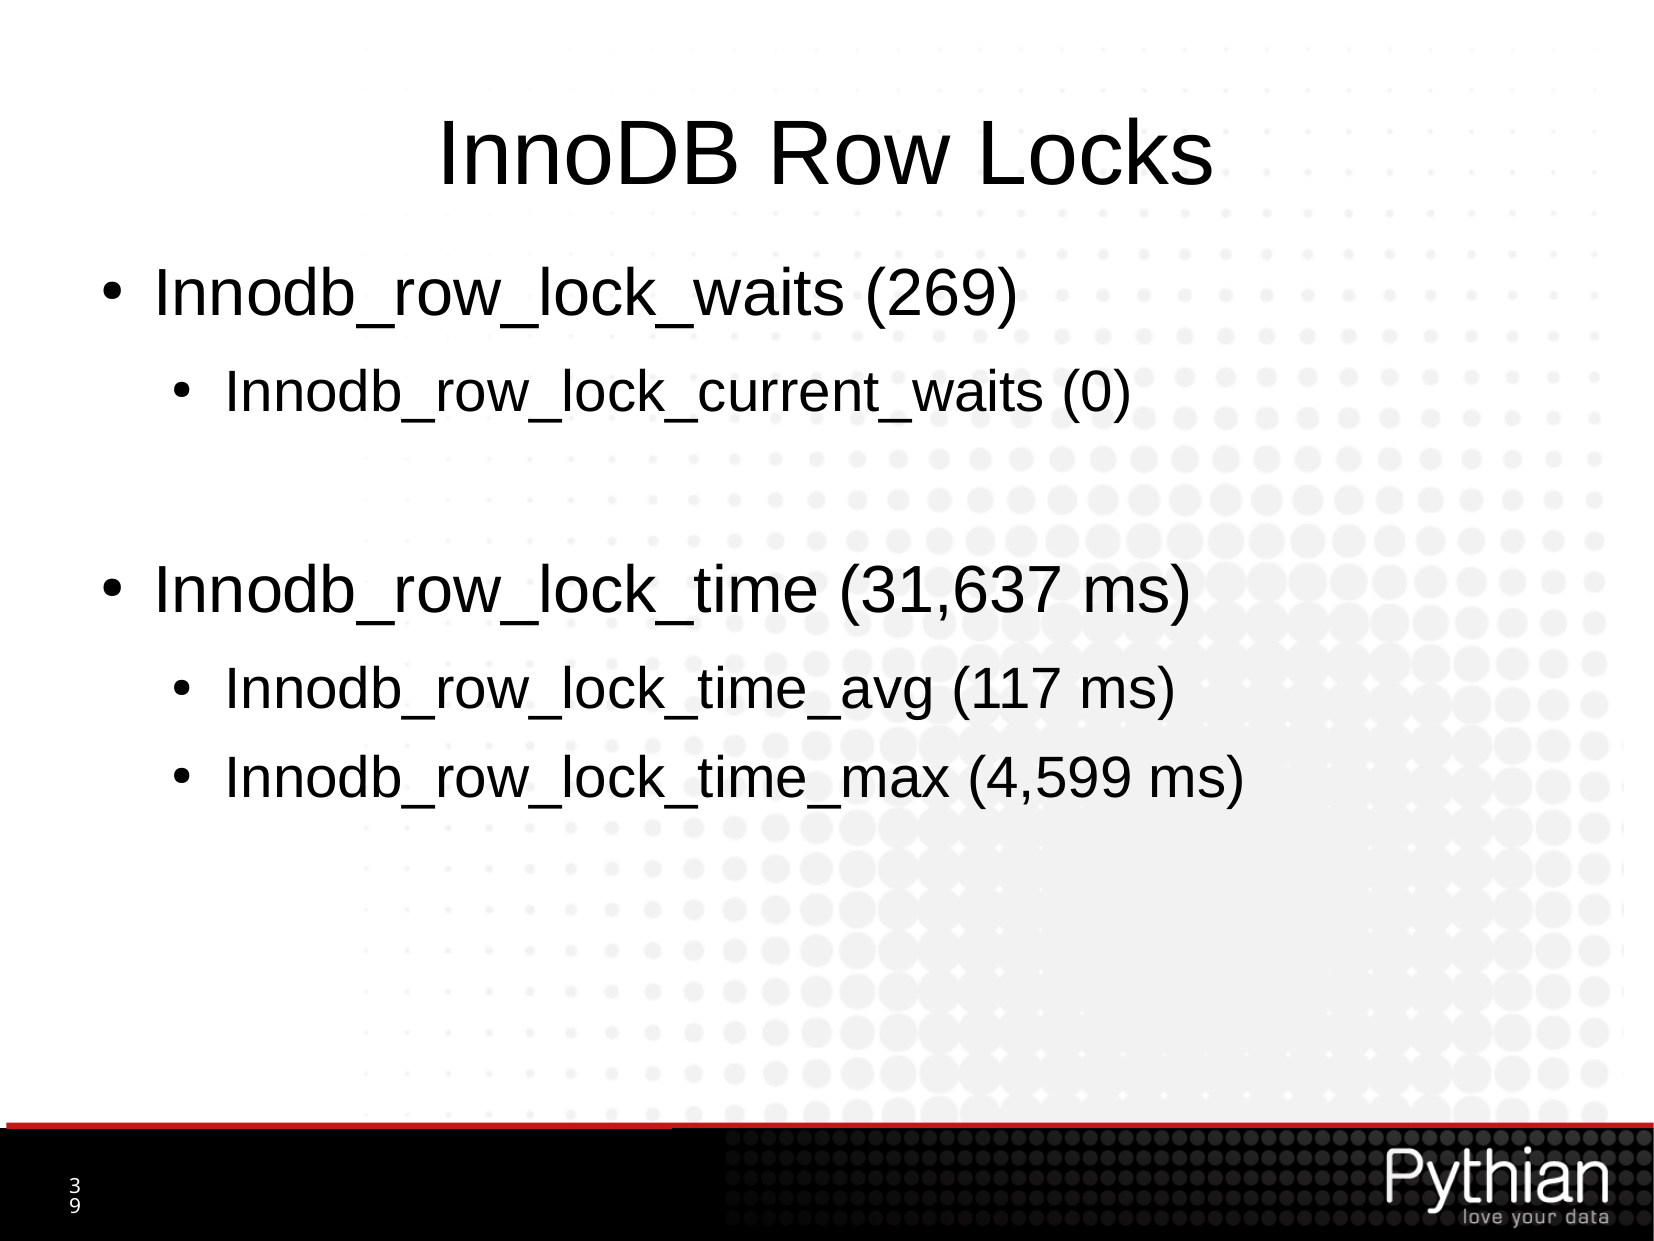

# InnoDB Row Locks
Innodb_row_lock_waits (269)
Innodb_row_lock_current_waits (0)
Innodb_row_lock_time (31,637 ms)
Innodb_row_lock_time_avg (117 ms)
Innodb_row_lock_time_max (4,599 ms)